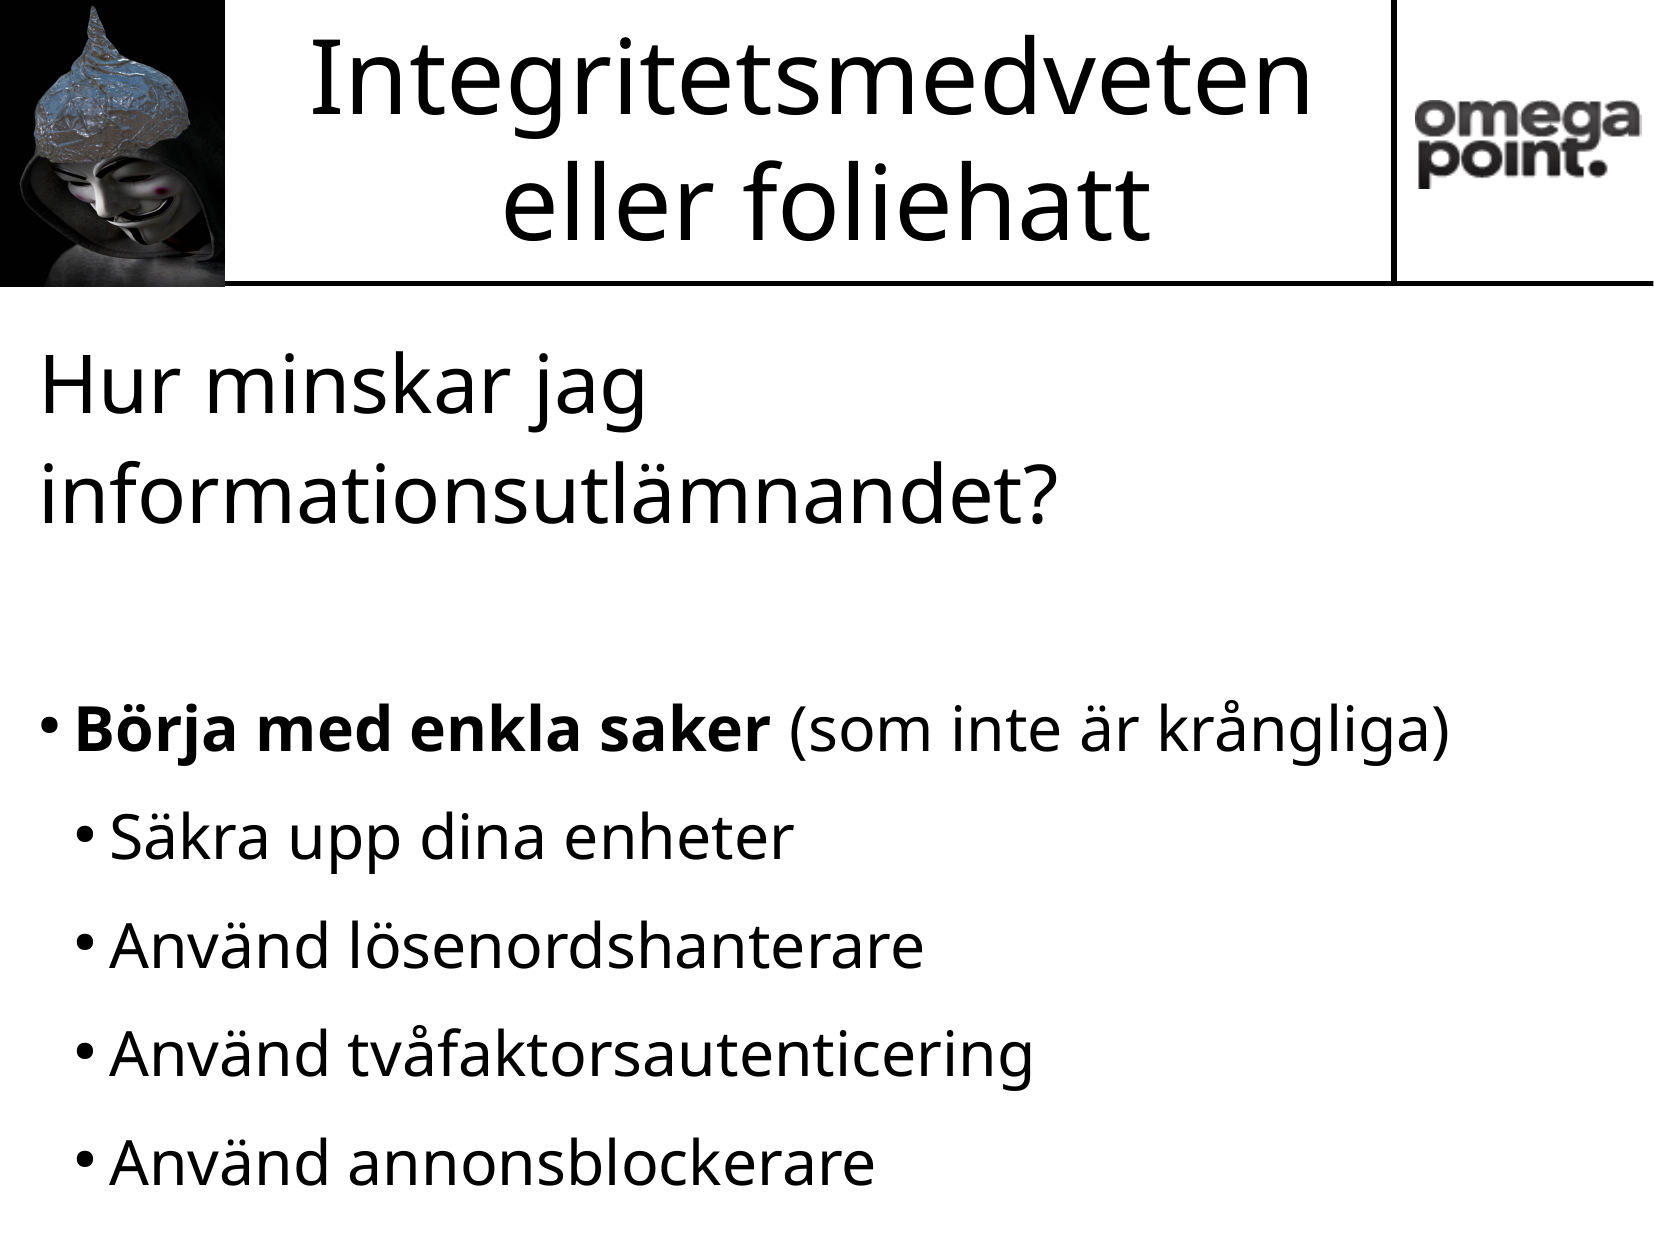

Integritetsmedveten
eller foliehatt
Hur minskar jag informationsutlämnandet?
Börja med enkla saker (som inte är krångliga)
Säkra upp dina enheter
Använd lösenordshanterare
Använd tvåfaktorsautenticering
Använd annonsblockerare
Välj privata inställningar för de tjänster du använder
Lägg inte in onödig information i tjänsterna